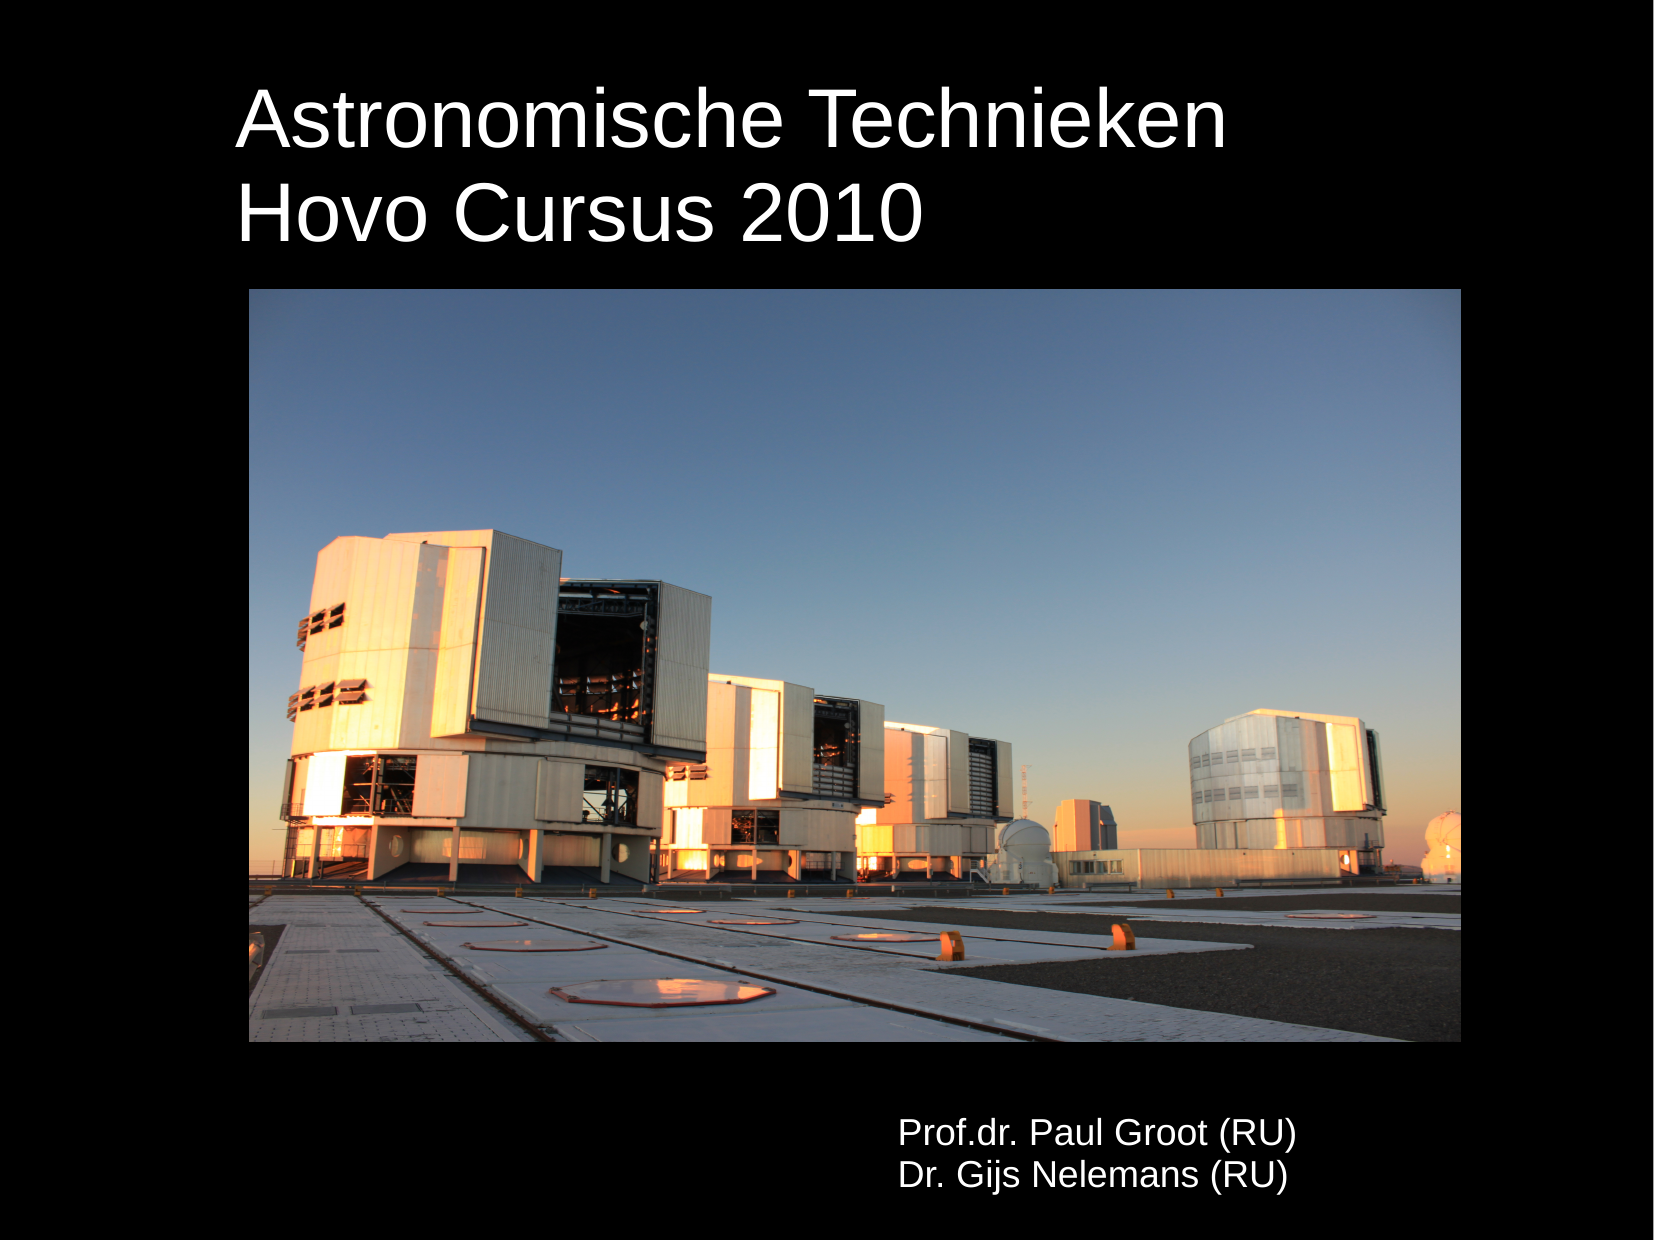

Astronomische Technieken
Hovo Cursus 2010
Prof.dr. Paul Groot (RU)
Dr. Gijs Nelemans (RU)